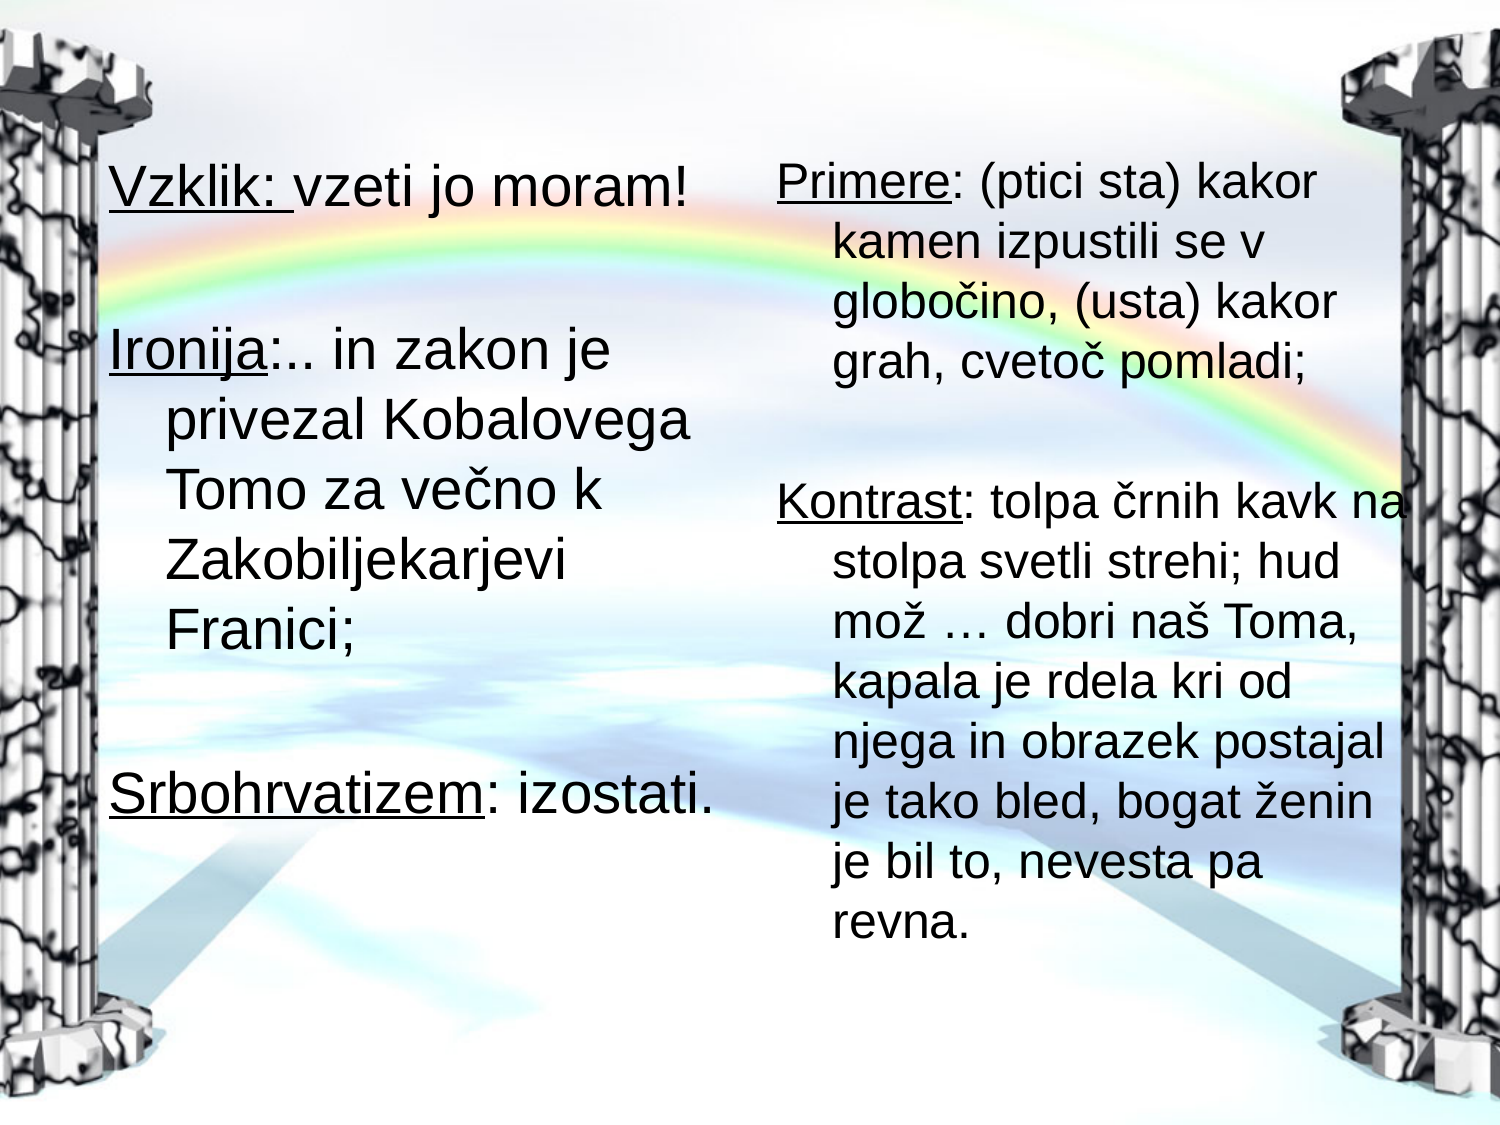

# Vzklik: vzeti jo moram!
Ironija:.. in zakon je privezal Kobalovega Tomo za večno k Zakobiljekarjevi Franici;
Srbohrvatizem: izostati.
Primere: (ptici sta) kakor kamen izpustili se v globočino, (usta) kakor grah, cvetoč pomladi;
Kontrast: tolpa črnih kavk na stolpa svetli strehi; hud mož … dobri naš Toma, kapala je rdela kri od njega in obrazek postajal je tako bled, bogat ženin je bil to, nevesta pa revna.